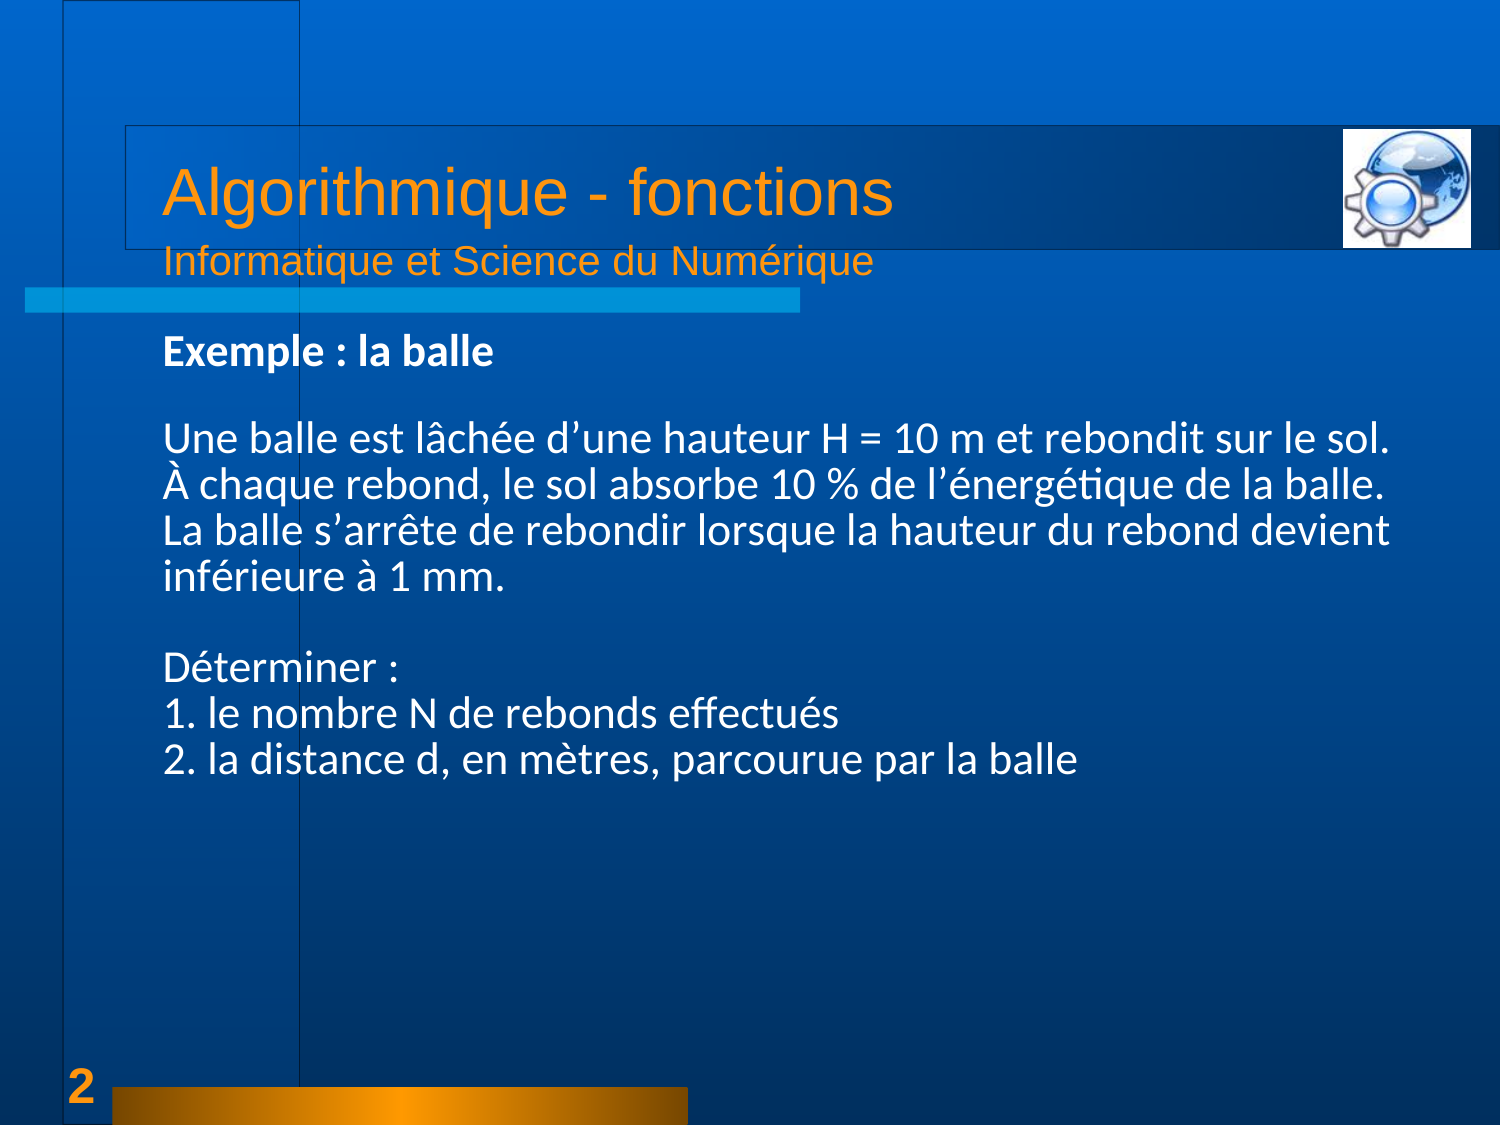

Exemple : la balle
Une balle est lâchée d’une hauteur H = 10 m et rebondit sur le sol.
À chaque rebond, le sol absorbe 10 % de l’énergétique de la balle.
La balle s’arrête de rebondir lorsque la hauteur du rebond devient inférieure à 1 mm.
Déterminer :
 le nombre N de rebonds effectués
 la distance d, en mètres, parcourue par la balle